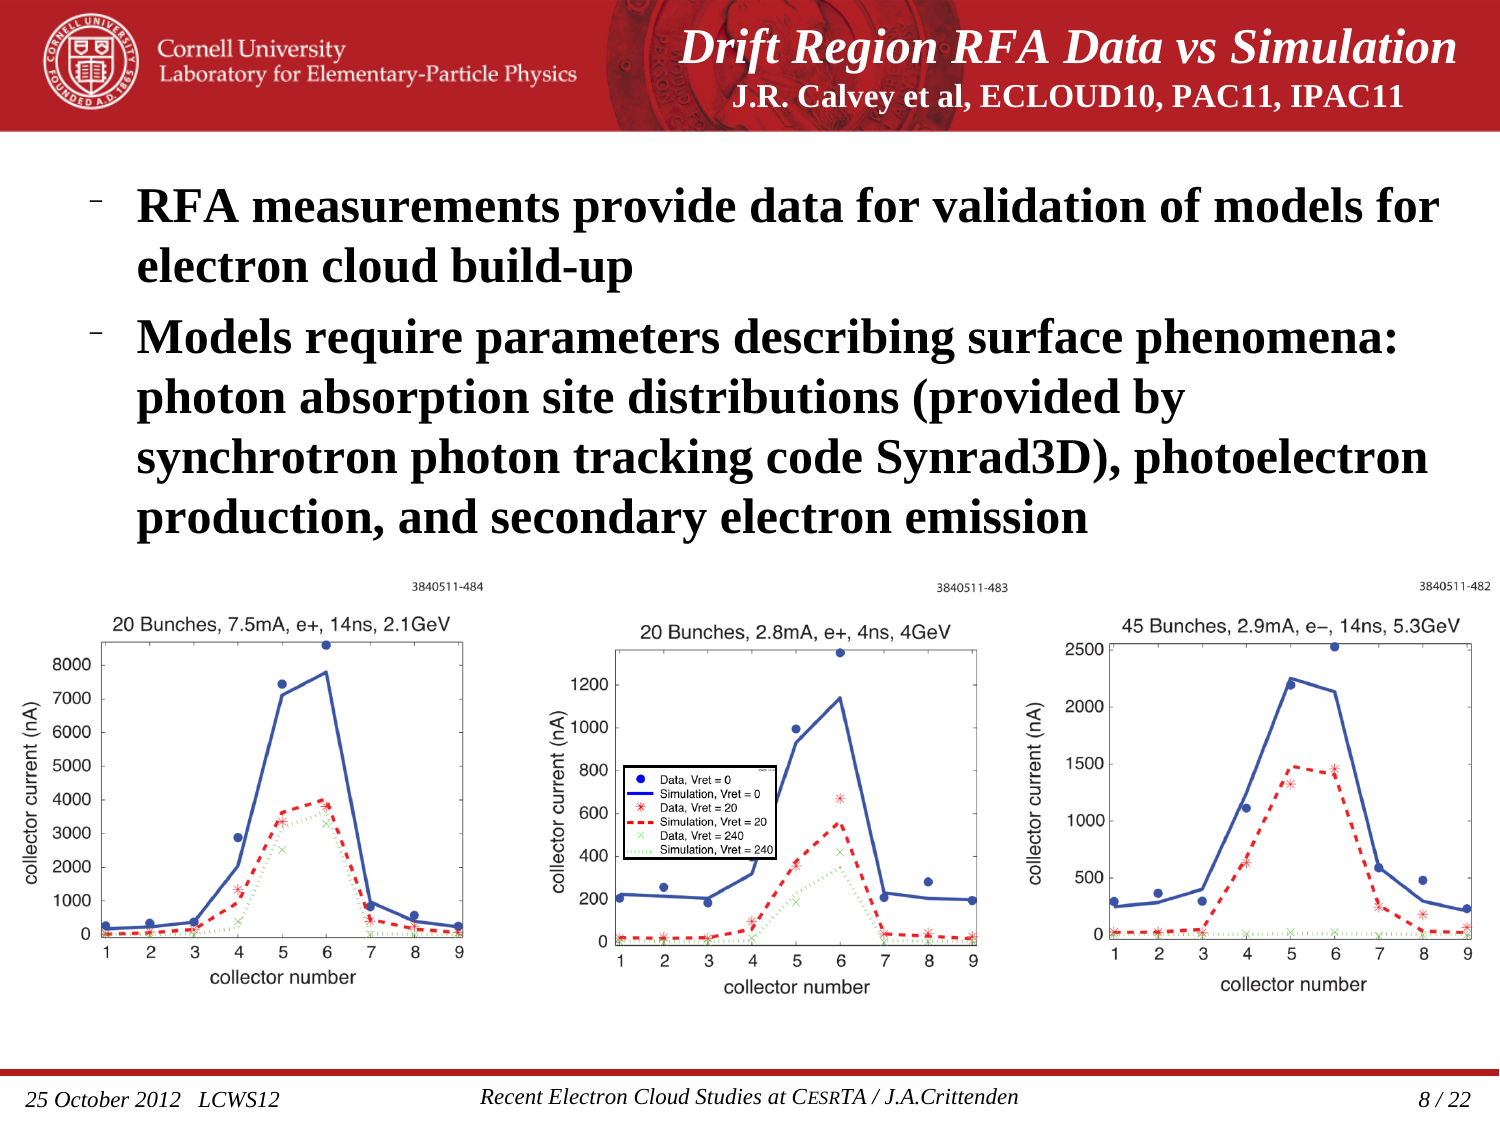

Drift Region RFA Data vs Simulation
J.R. Calvey et al, ECLOUD10, PAC11, IPAC11
# RFA measurements provide data for validation of models for electron cloud build-up
Models require parameters describing surface phenomena: photon absorption site distributions (provided by synchrotron photon tracking code Synrad3D), photoelectron production, and secondary electron emission